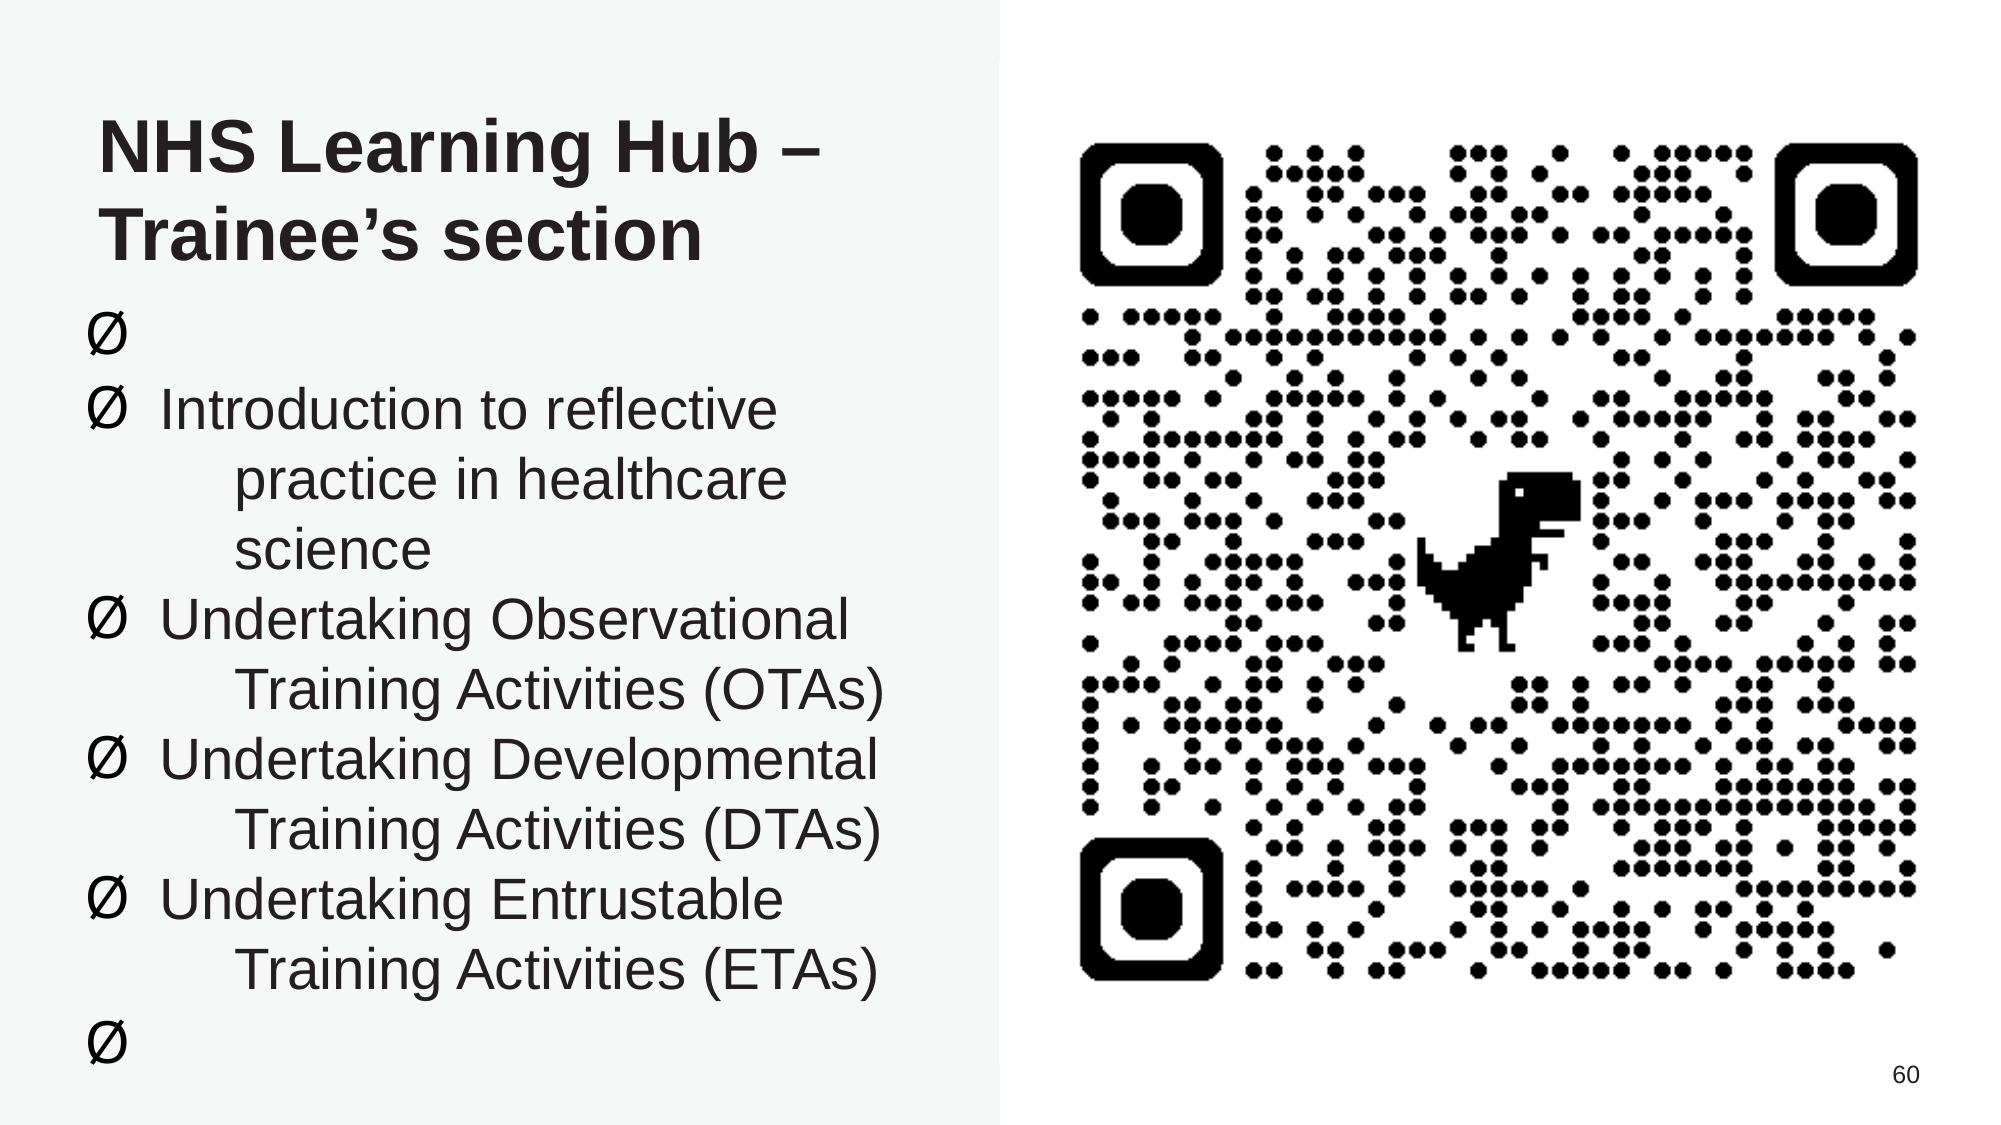

# NHS Learning Hub – Trainee’s section
Introduction to reflective practice in healthcare science
Undertaking Observational Training Activities (OTAs)
Undertaking Developmental Training Activities (DTAs)
Undertaking Entrustable Training Activities (ETAs)